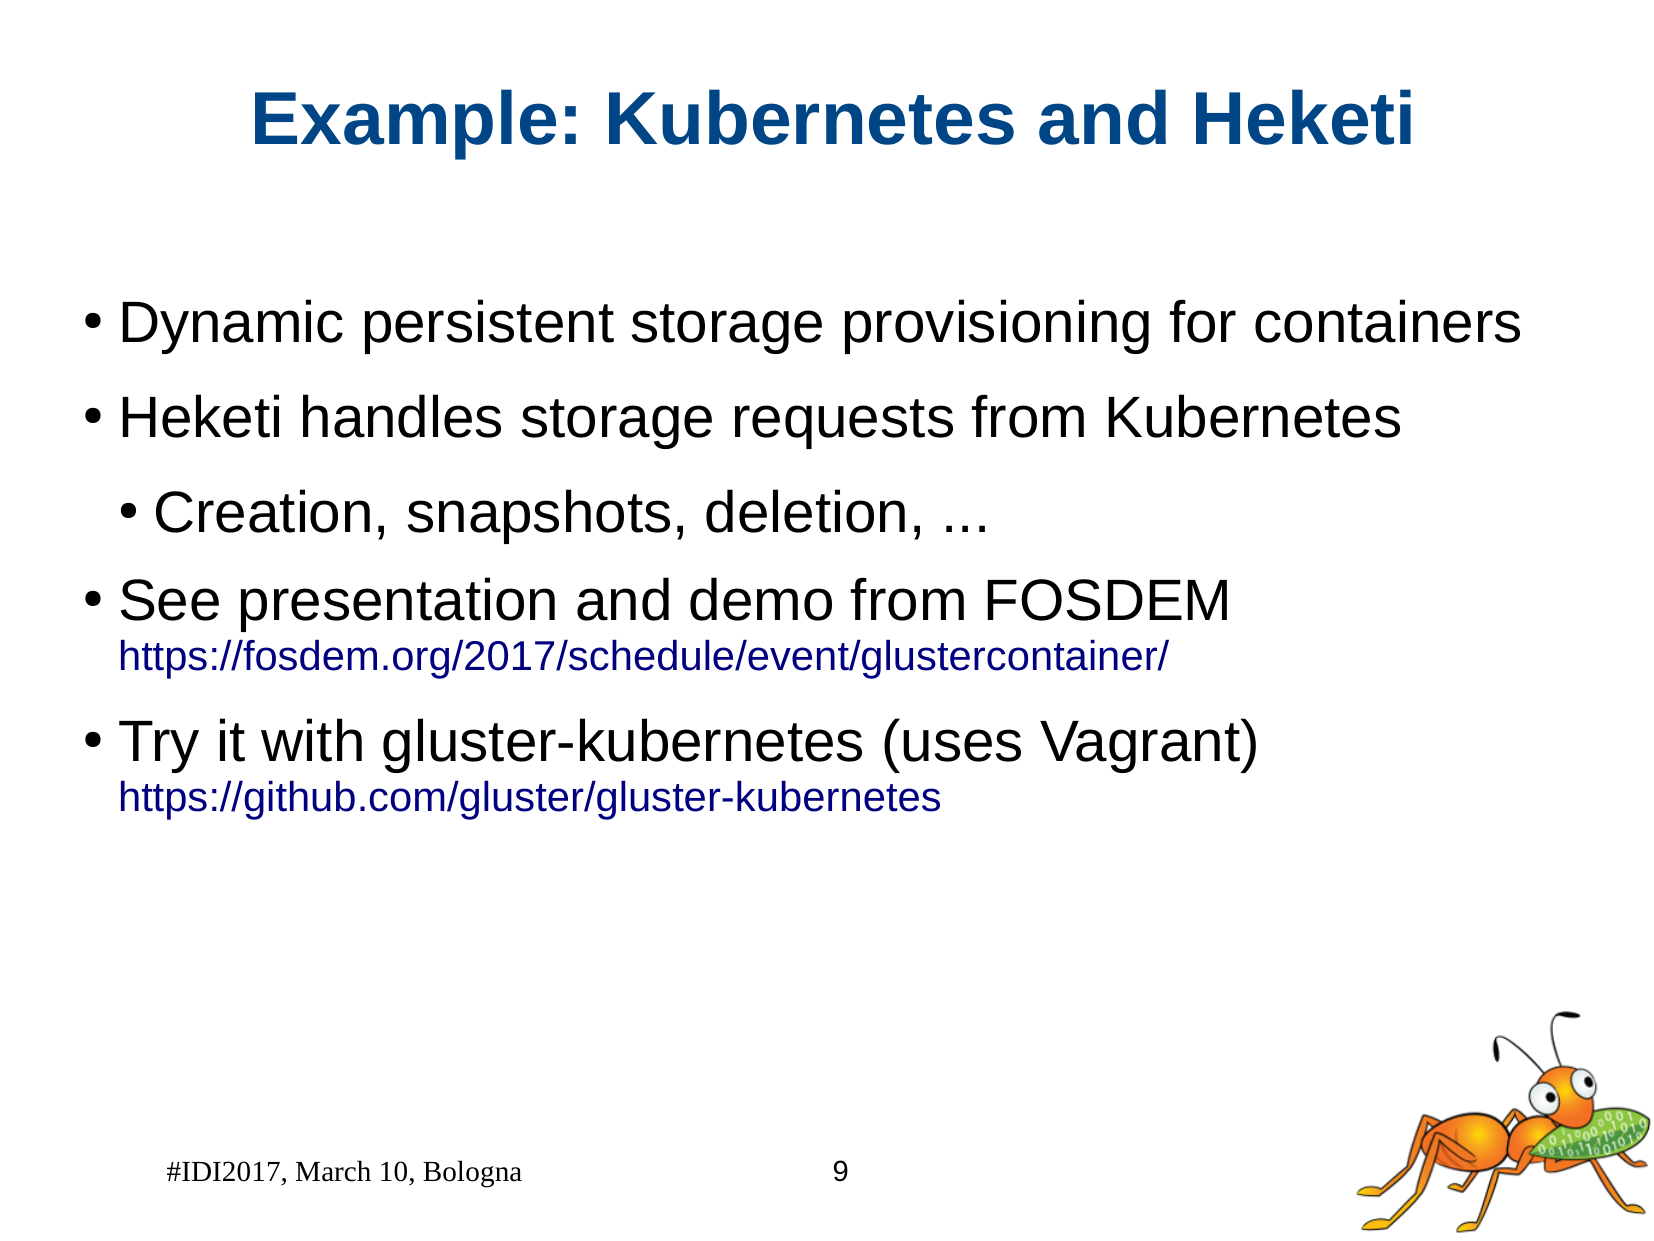

Example: Kubernetes and Heketi
# Dynamic persistent storage provisioning for containers
Heketi handles storage requests from Kubernetes
Creation, snapshots, deletion, ...
See presentation and demo from FOSDEM
https://fosdem.org/2017/schedule/event/glustercontainer/
Try it with gluster-kubernetes (uses Vagrant)
https://github.com/gluster/gluster-kubernetes
#IDI2017, March 10, Bologna
9